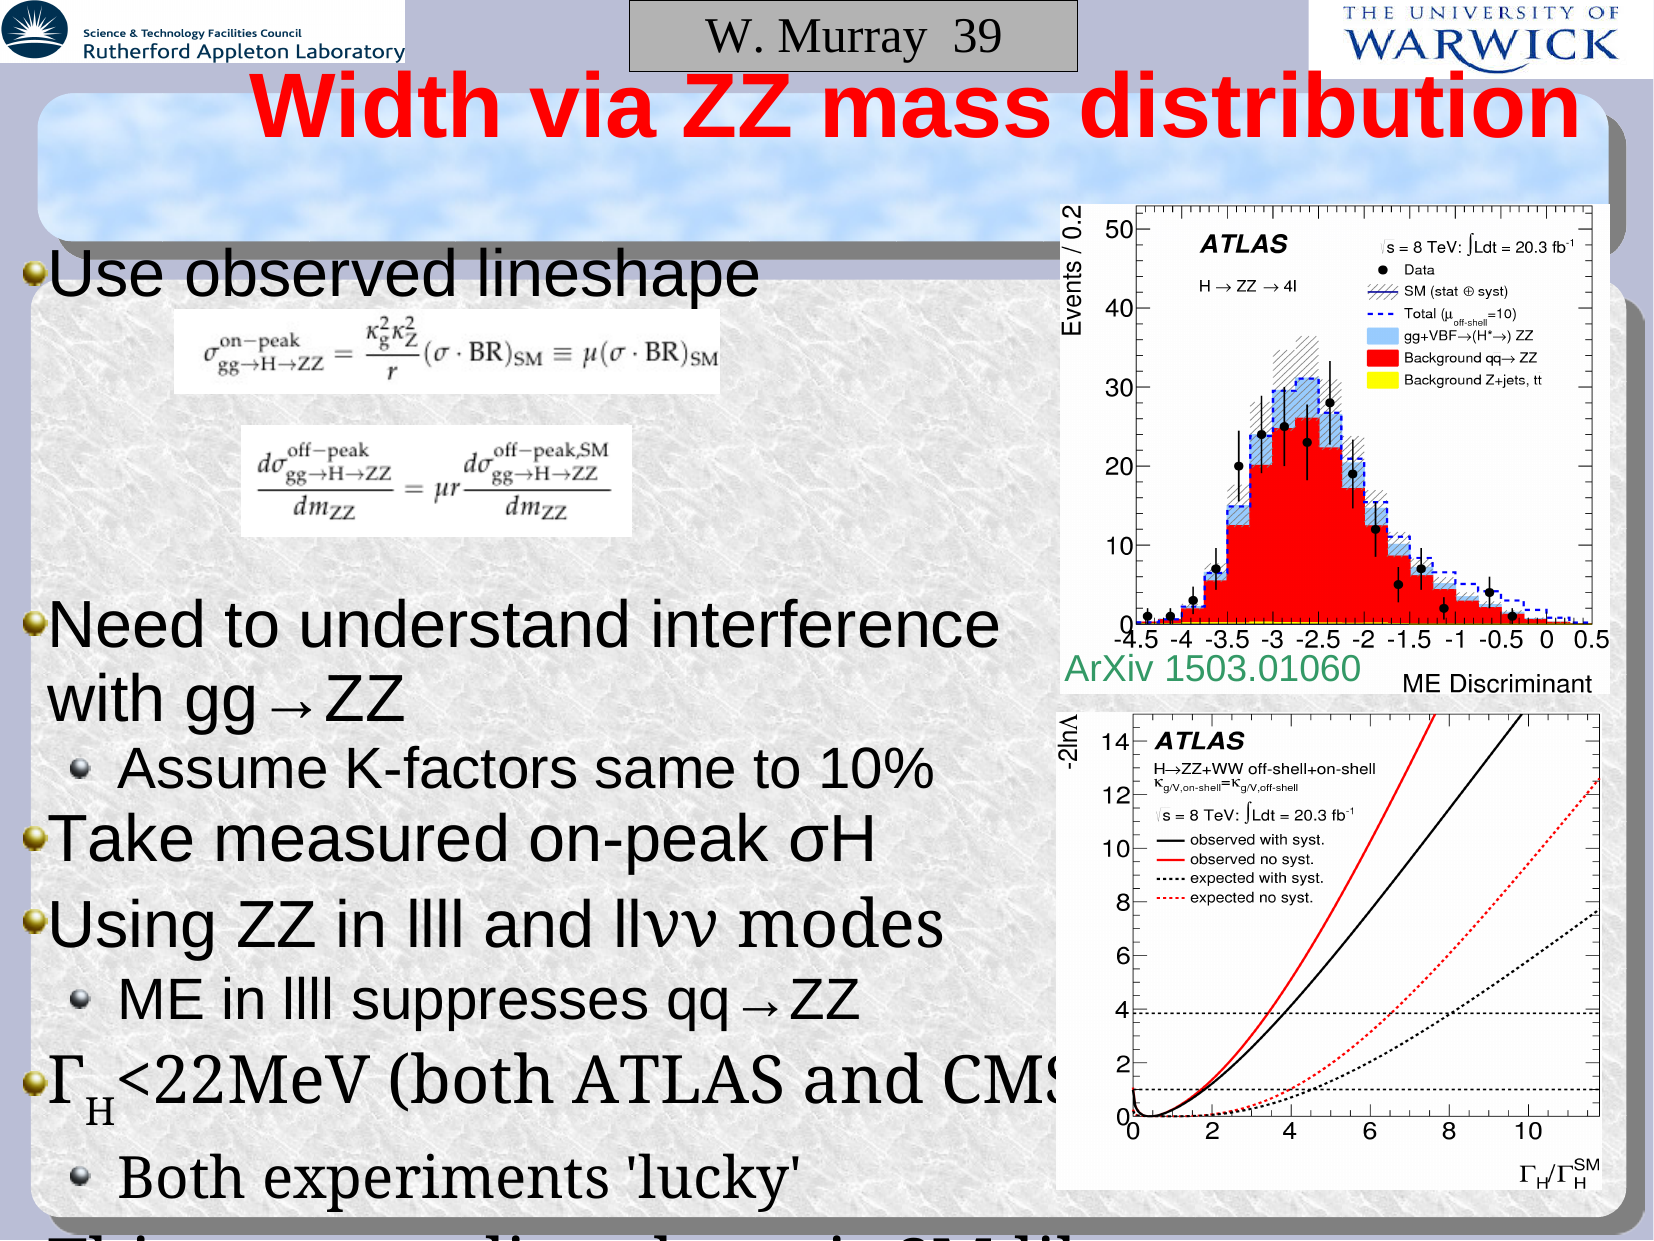

# Width via ZZ mass distribution
Use observed lineshape
Need to understand interference
with gg→ZZ
Assume K-factors same to 10%
Take measured on-peak σH
Using ZZ in llll and llνν modes
ME in llll suppresses qq→ZZ
ΓH<22MeV (both ATLAS and CMS)
Both experiments 'lucky'
This assumes line shape is SM-like
ArXiv 1503.01060